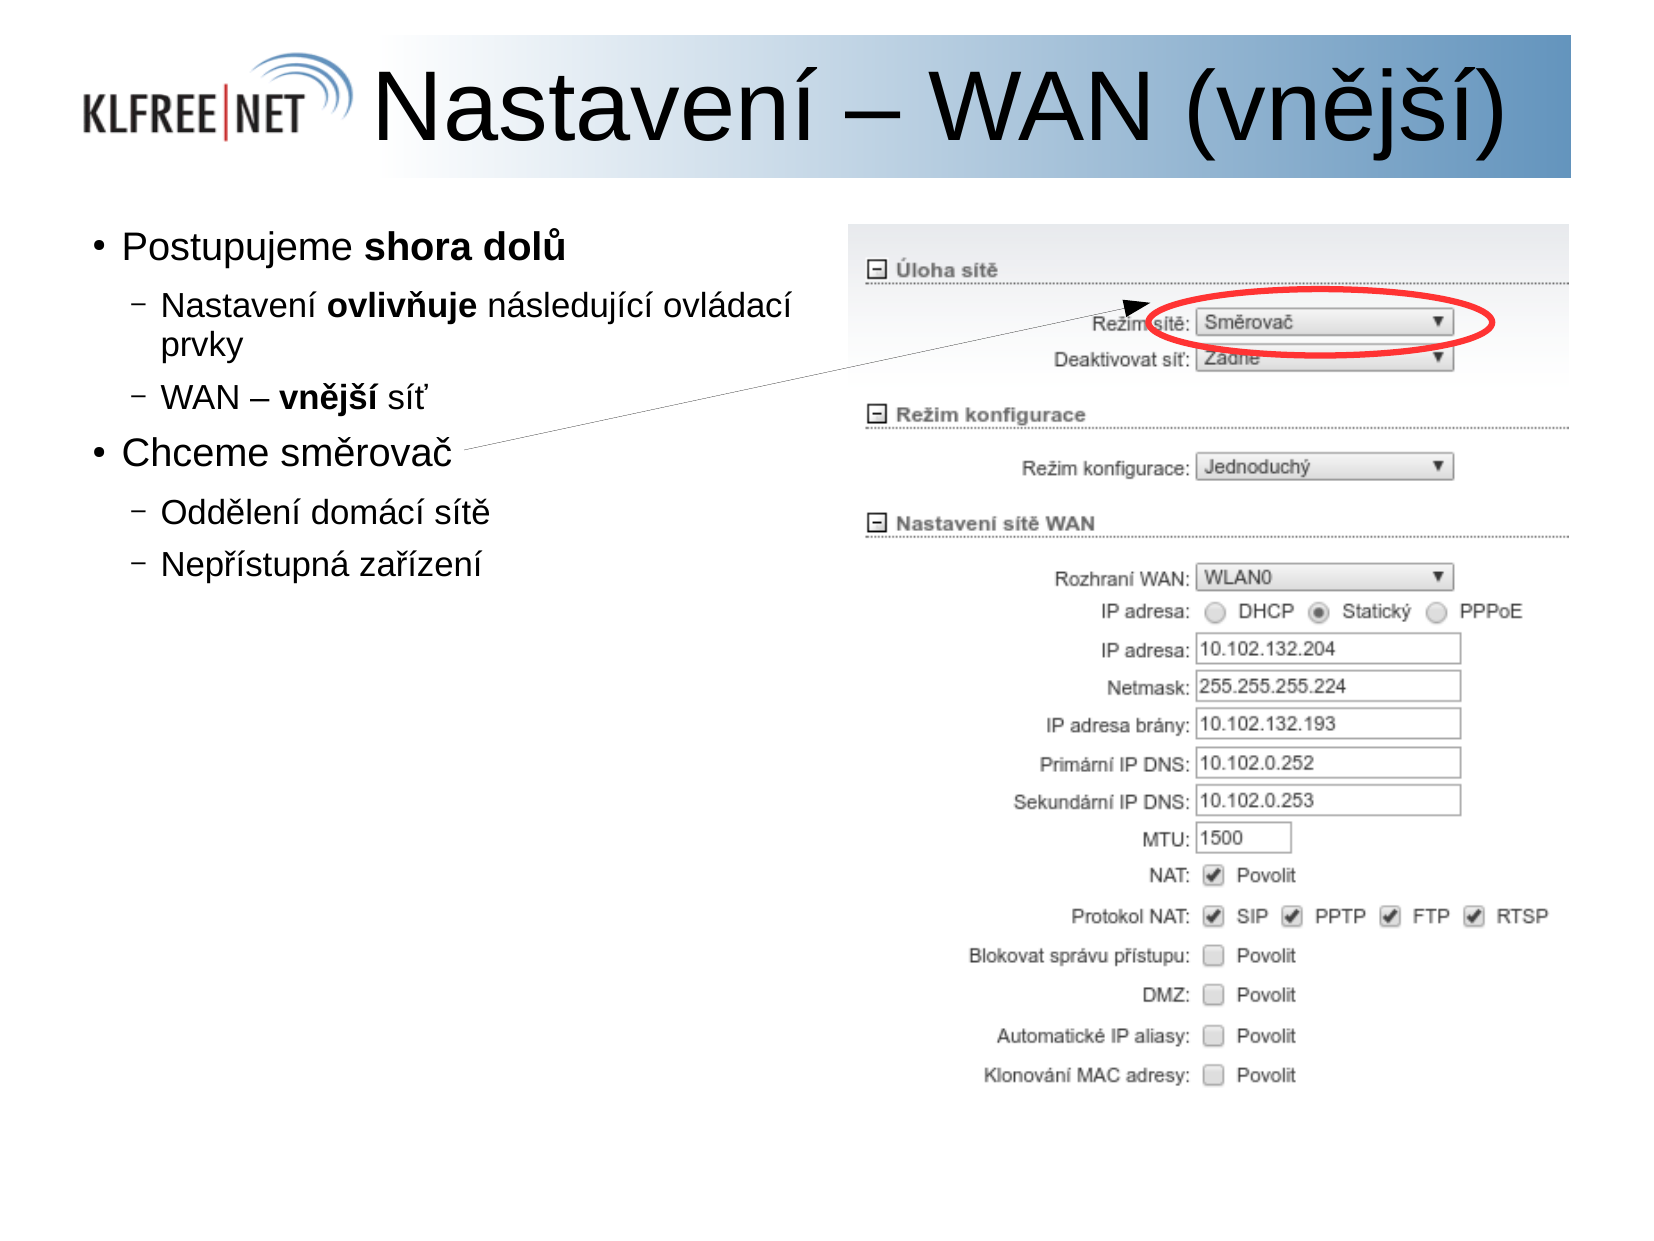

# Nastavení – WAN (vnější)
Postupujeme shora dolů
Nastavení ovlivňuje následující ovládací prvky
WAN – vnější síť
Chceme směrovač
Oddělení domácí sítě
Nepřístupná zařízení